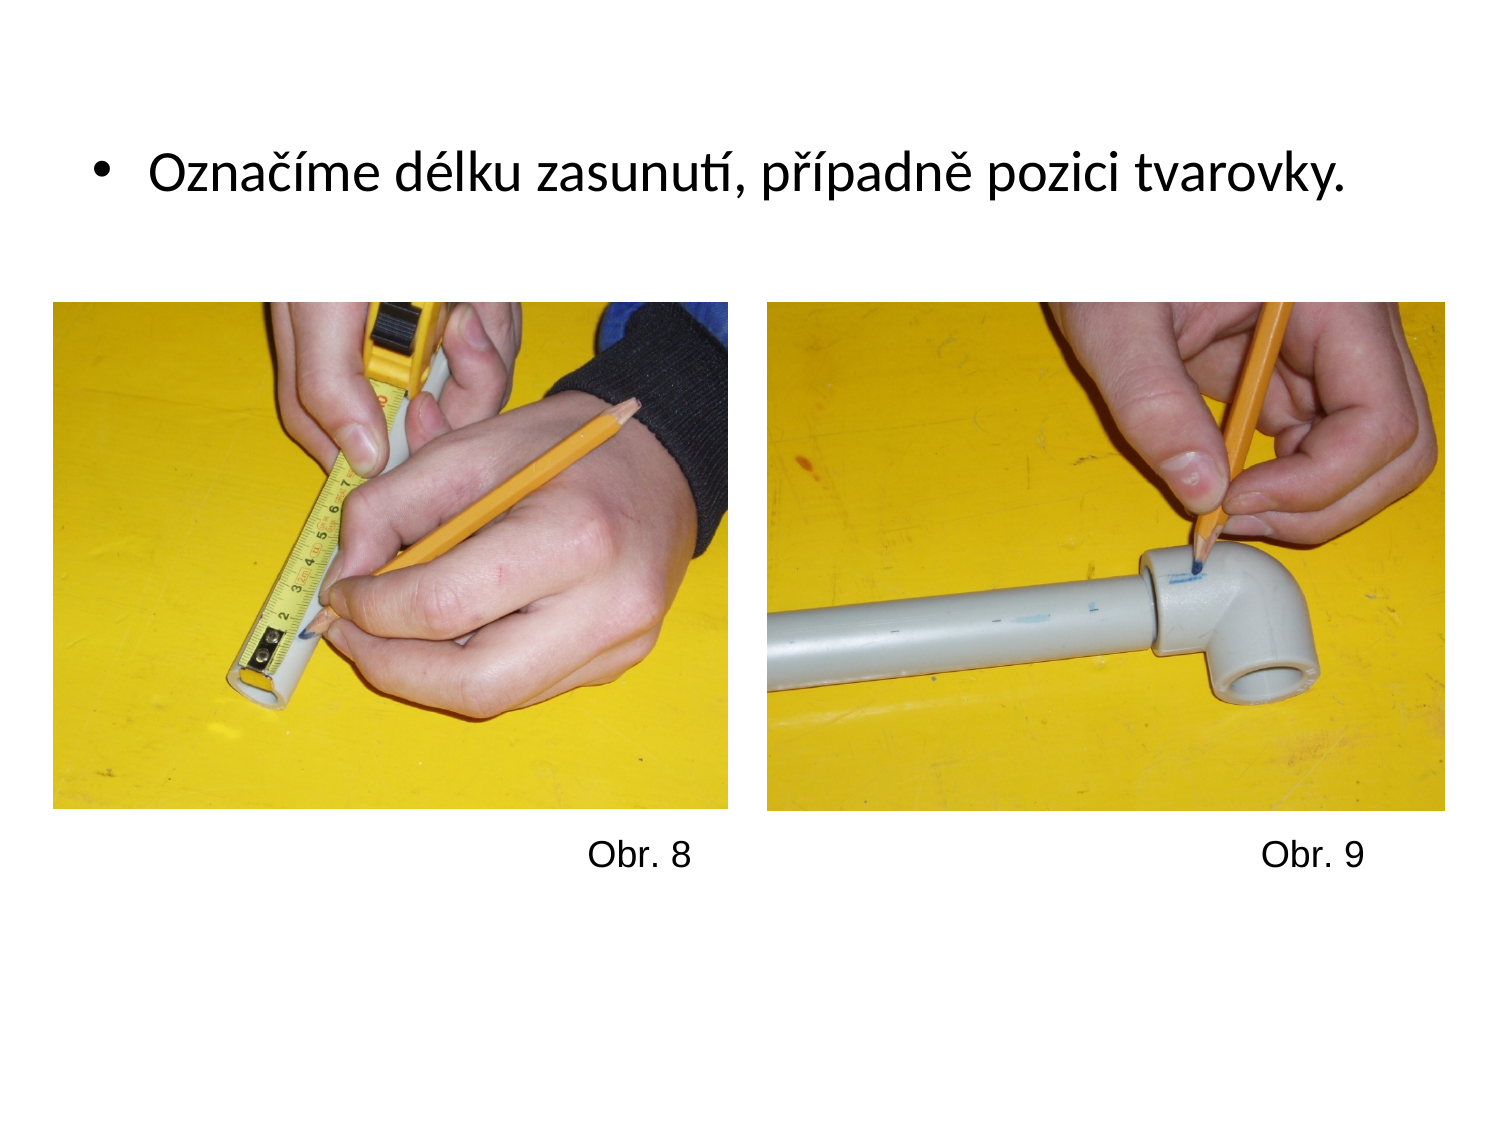

#
Označíme délku zasunutí, případně pozici tvarovky.
Obr. 8
Obr. 9